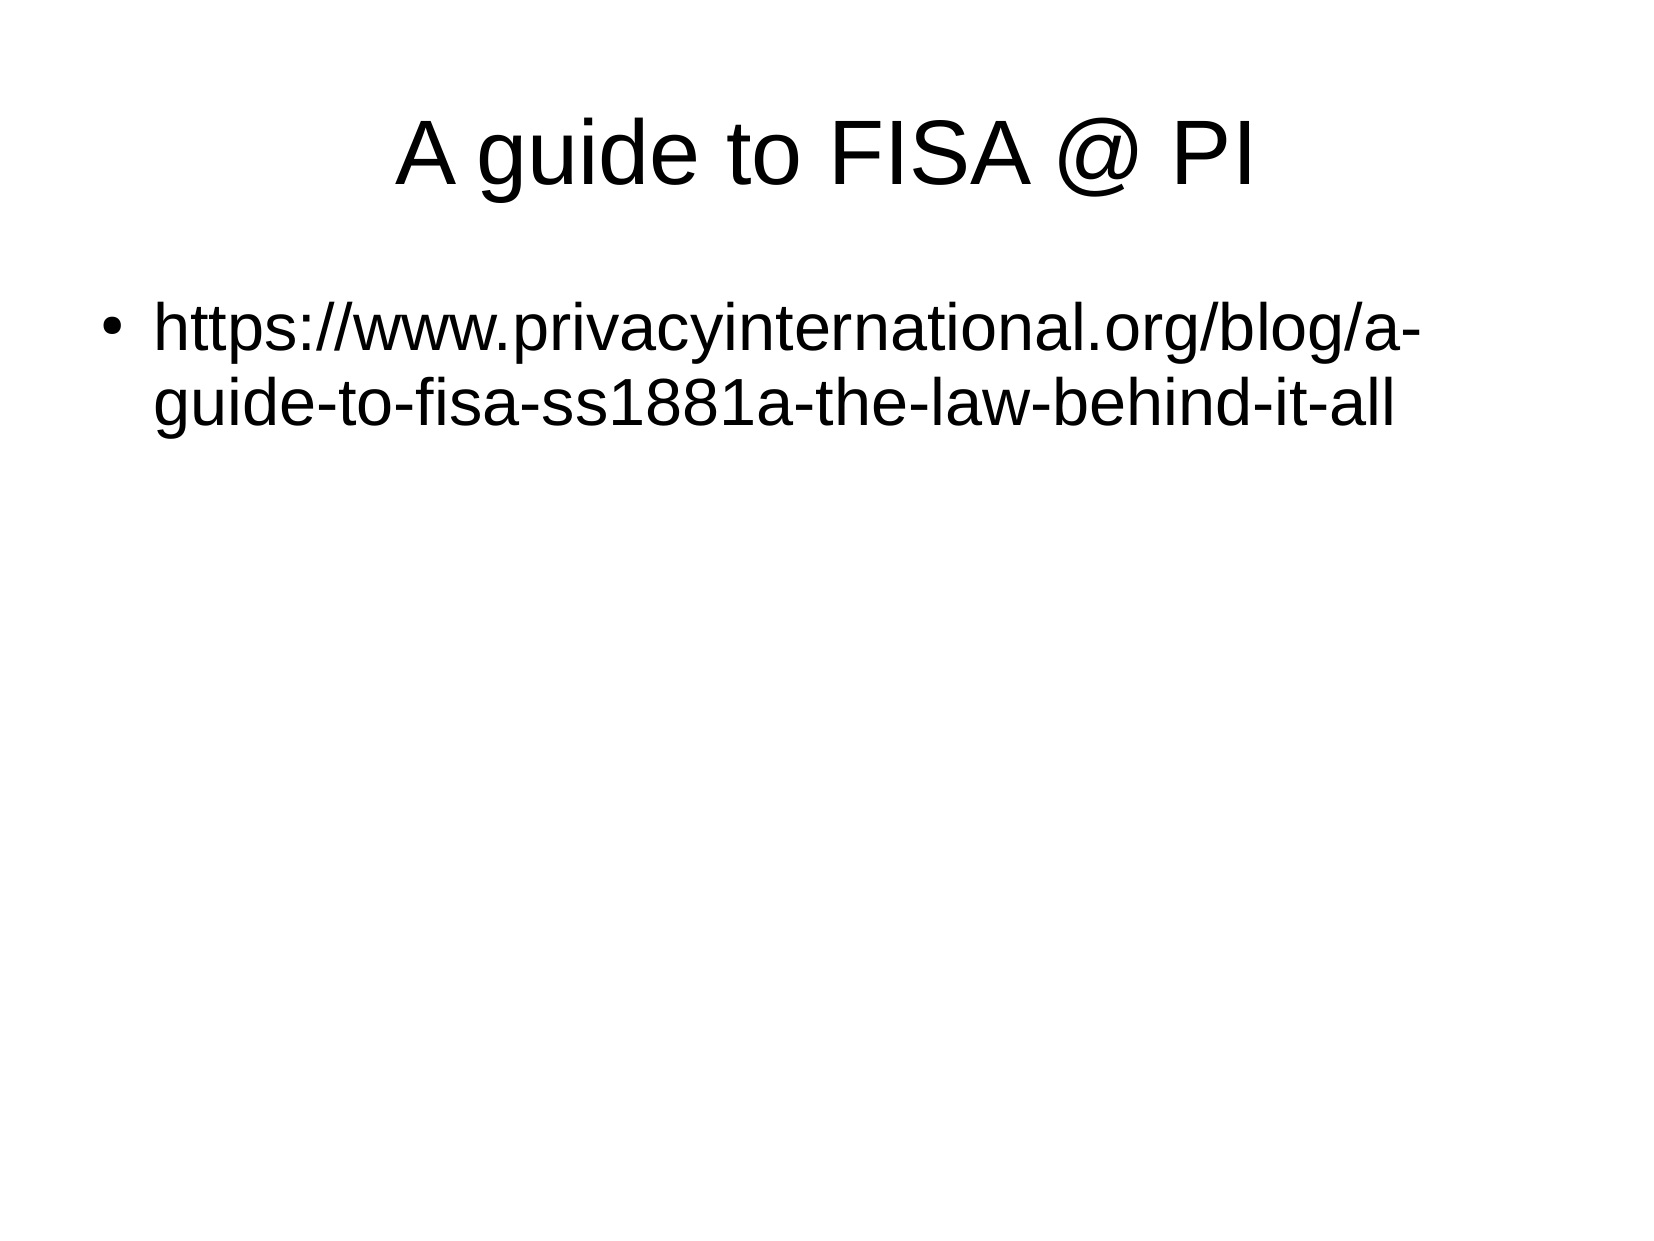

# A guide to FISA @ PI
https://www.privacyinternational.org/blog/a-guide-to-fisa-ss1881a-the-law-behind-it-all